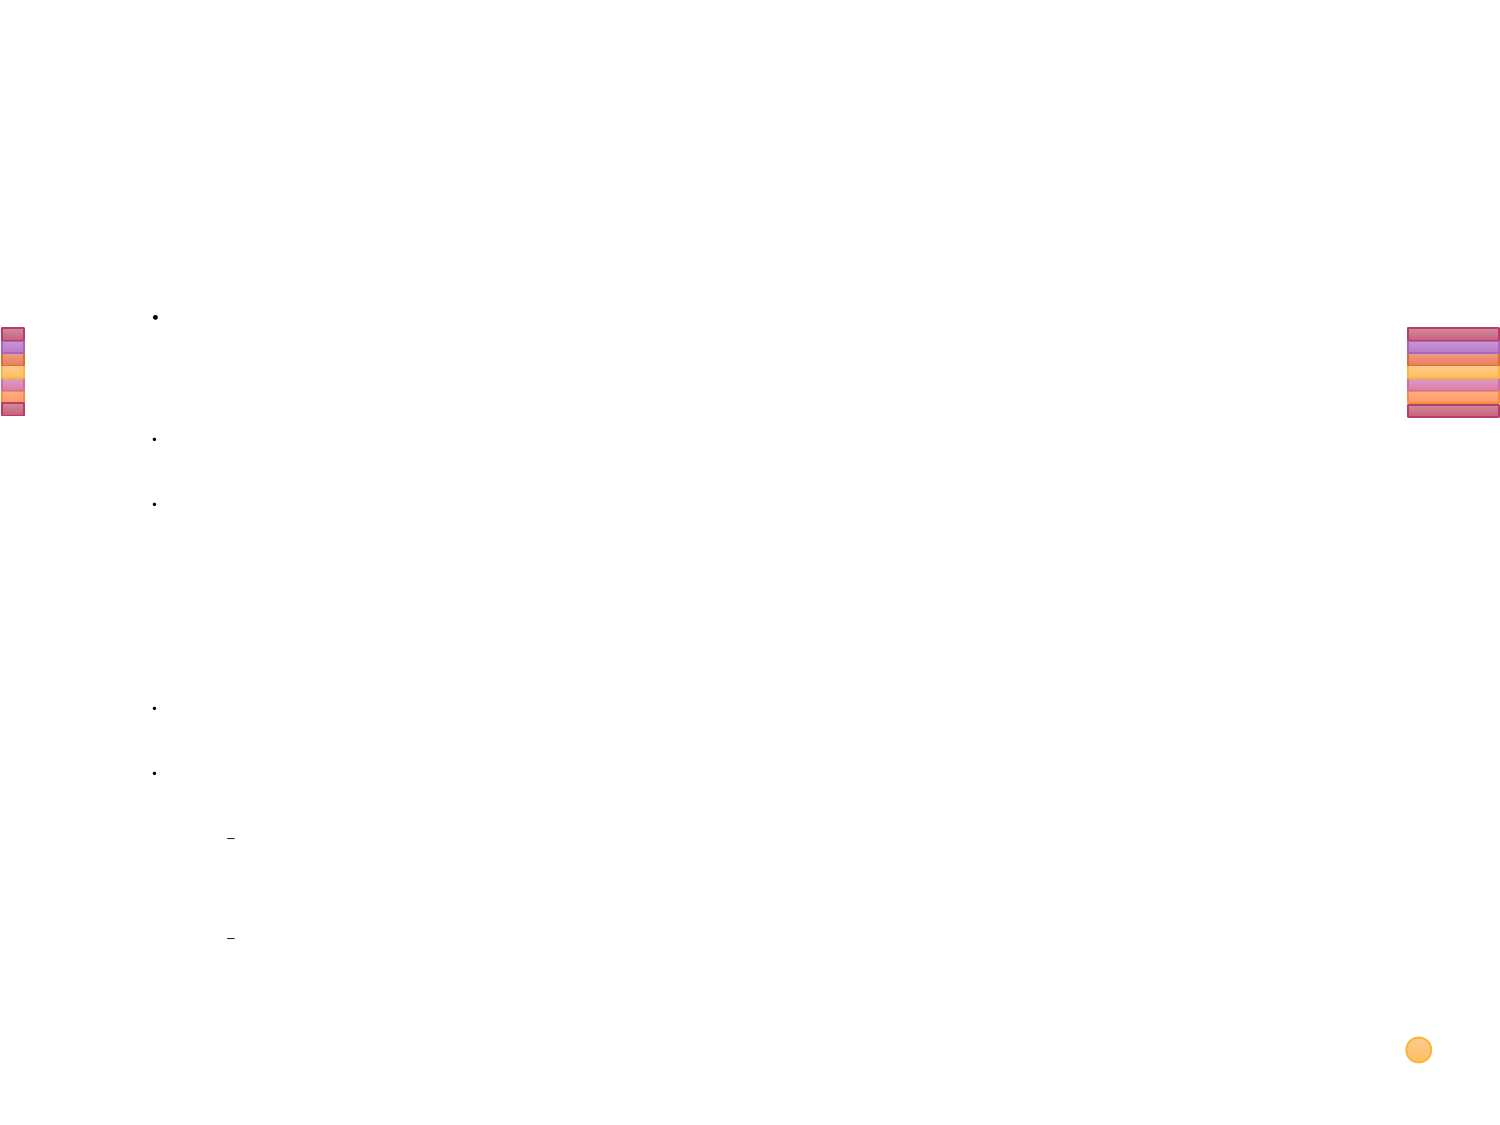

VII.- FLEXIBILIDAD SUSTANCIAL (VIII)
# VII.3-Modificación sustancial de condiciones de origen convencional
VII.3.1.- La definición de las causas
práctica identidad entre las causas para el descuelgue y las del despido colectivo y suspensión o reducción de jornada (arts. 47, 51.1 y 82.3 ET), con la única diferencia de que la presunción de persistencia de la reducción de ingresos o ventas es de 2 trimestres en el caso de descuelgue y reducción de jornada y suspensión de contrato y de 3 trimestres en el caso de despido.
VII.3.2.- Condiciones laborales que pueden verse afectadas.
Si comparamos el listado con el del art.41 ET,
carácter abierto o ejemplificativo del art.41 ET y el carácter de "numerus clausus" del art.82.3 ET .
el art.41 no cita las mejoras voluntarias de la acción protectora de la seguridad social, que sí se contemplan en el art.83.2 ET